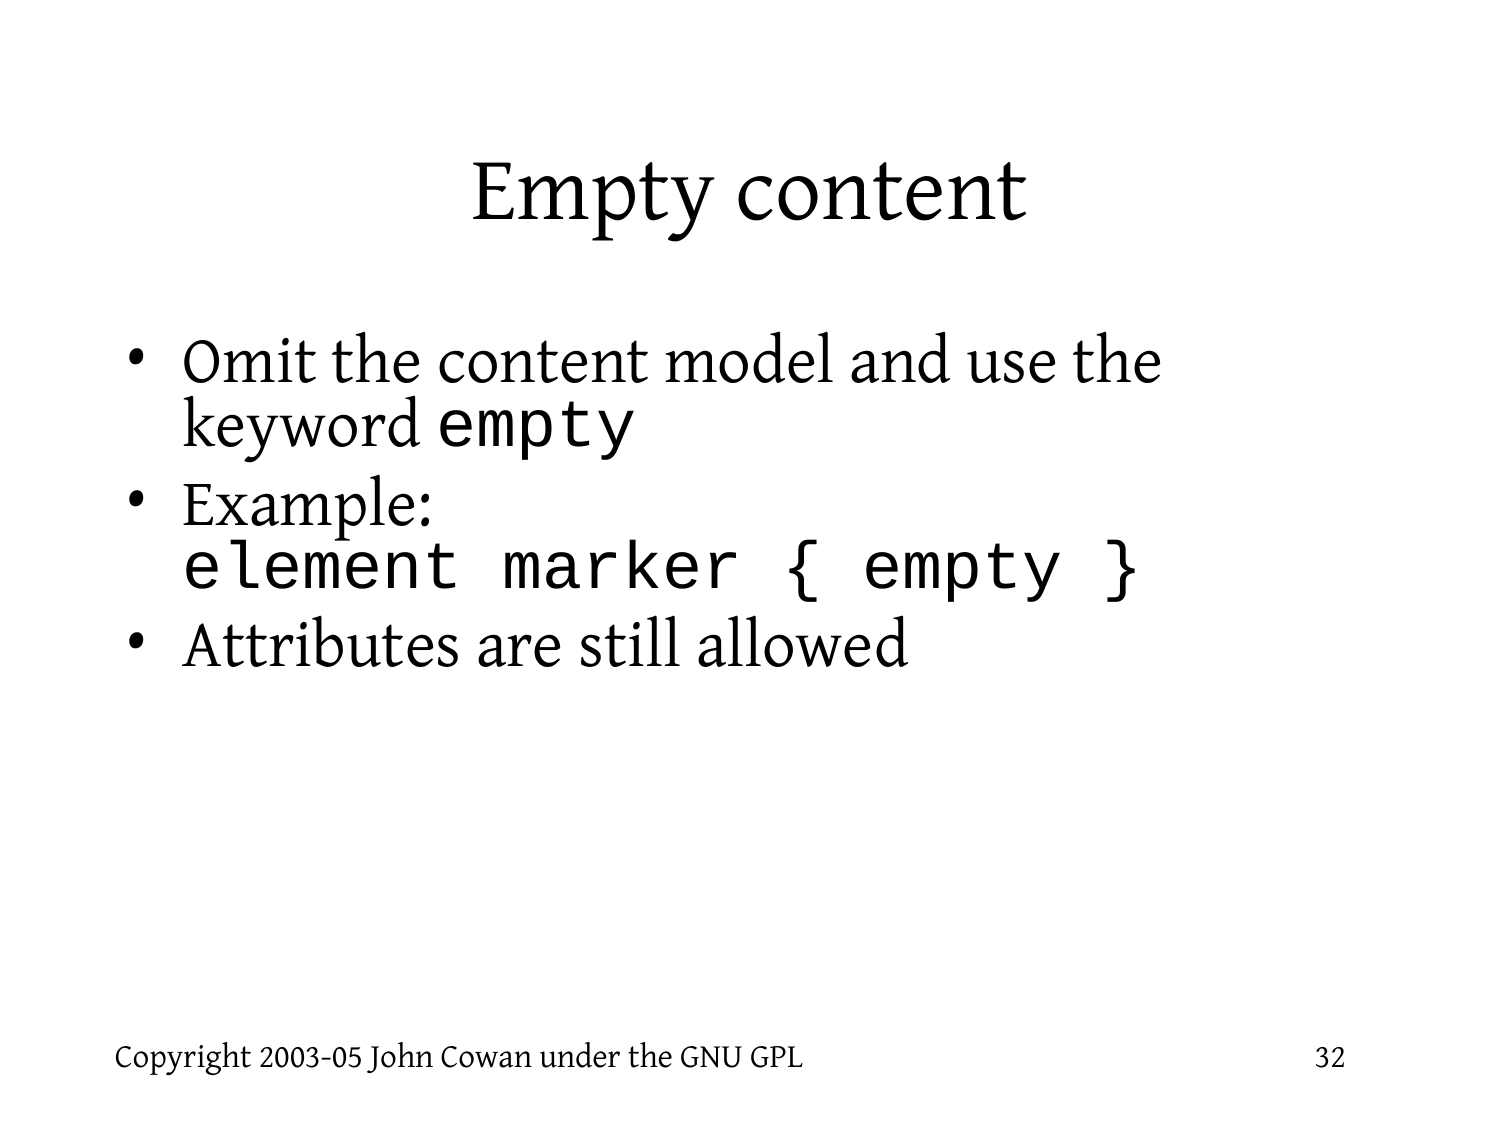

# Empty content
Omit the content model and use the keyword empty
Example:
element marker { empty }
Attributes are still allowed